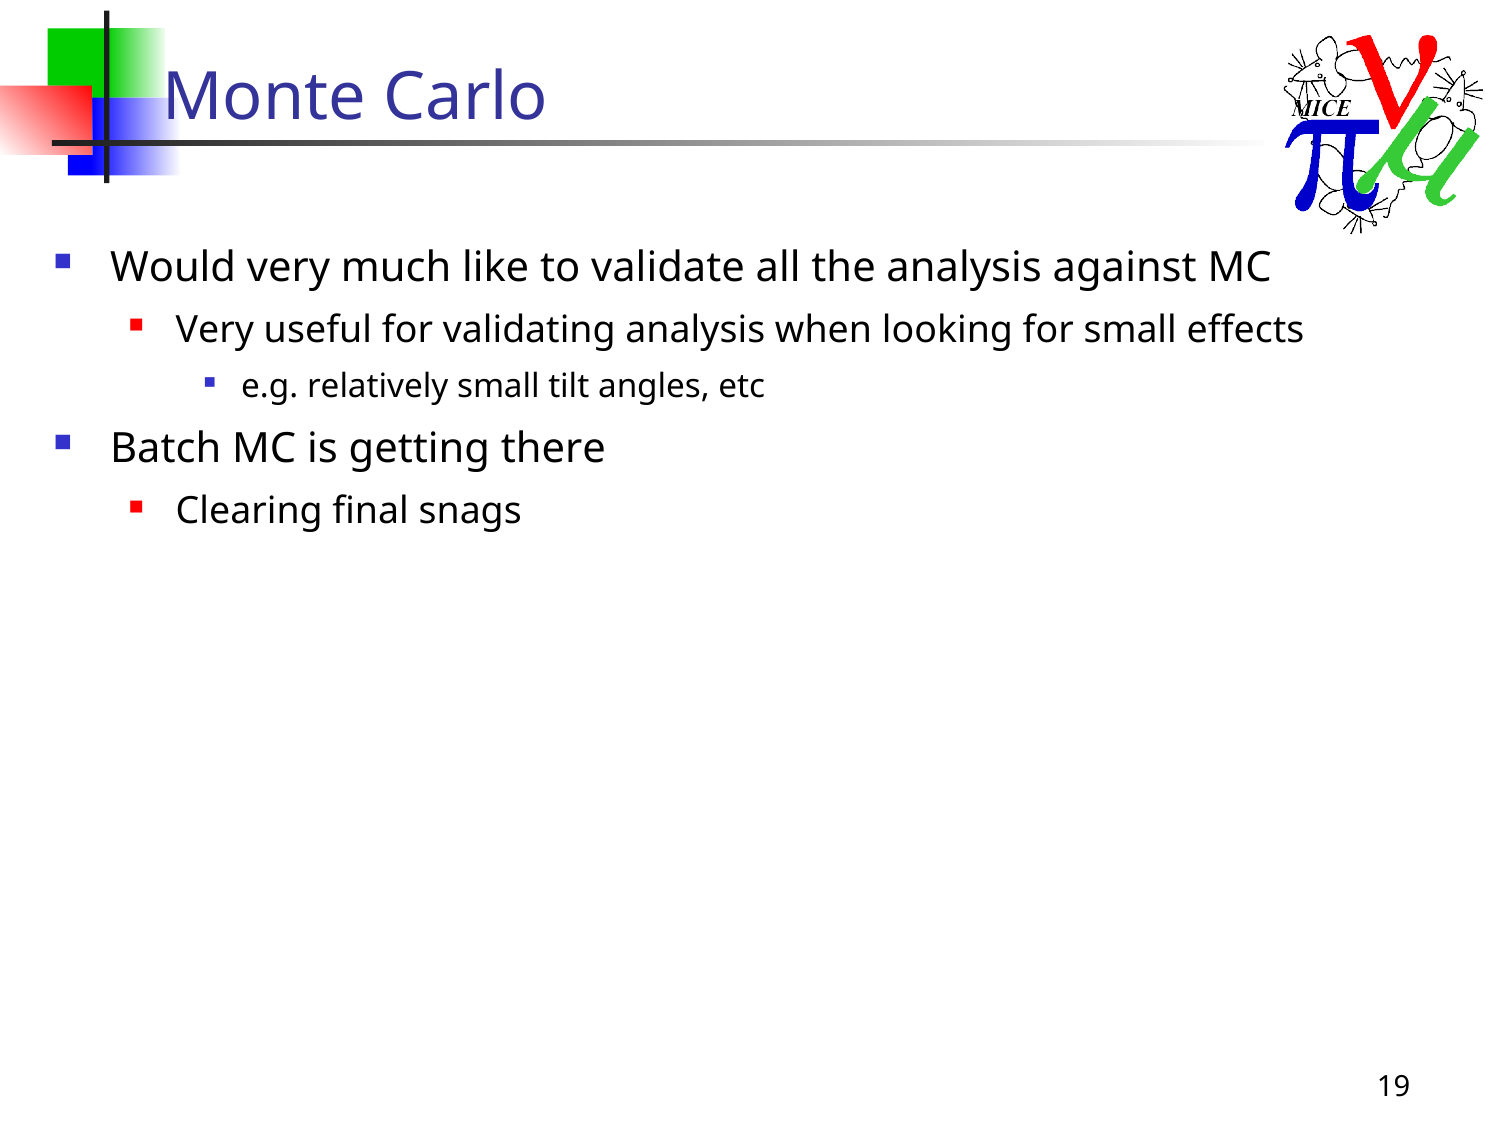

# Monte Carlo
Would very much like to validate all the analysis against MC
Very useful for validating analysis when looking for small effects
e.g. relatively small tilt angles, etc
Batch MC is getting there
Clearing final snags
19